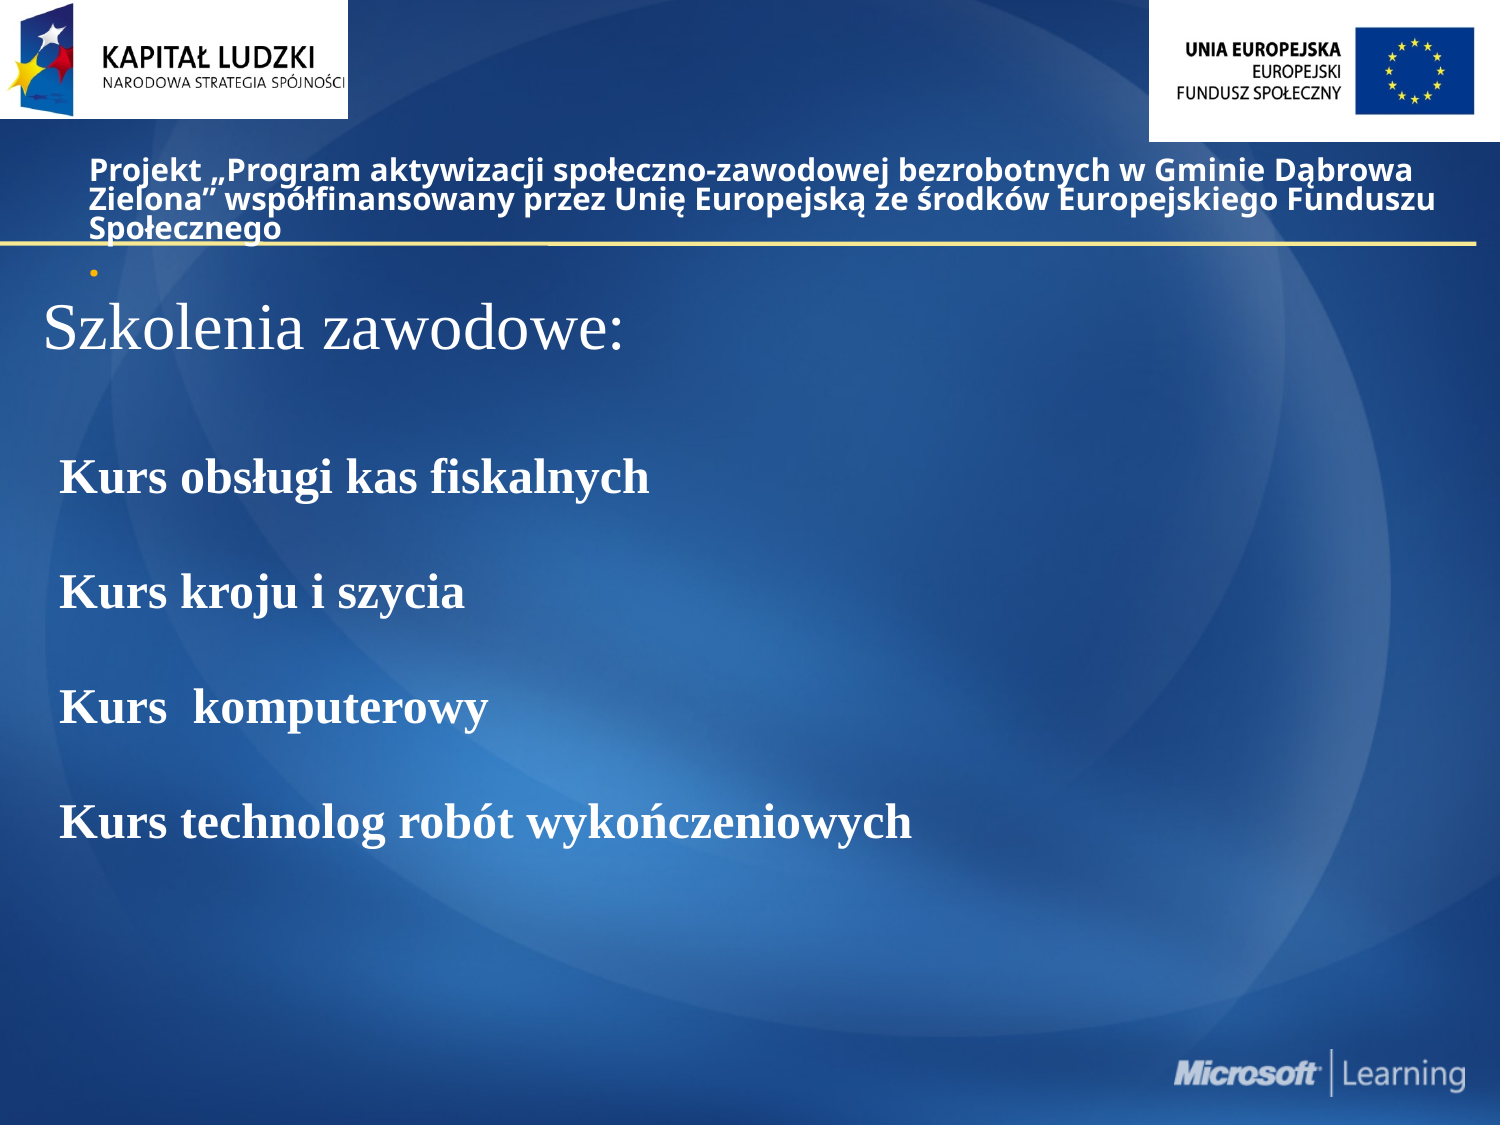

Projekt „Program aktywizacji społeczno-zawodowej bezrobotnych w Gminie Dąbrowa Zielona” współfinansowany przez Unię Europejską ze środków Europejskiego Funduszu Społecznego
.
Szkolenia zawodowe:
Kurs obsługi kas fiskalnych
Kurs kroju i szycia
Kurs komputerowy
Kurs technolog robót wykończeniowych